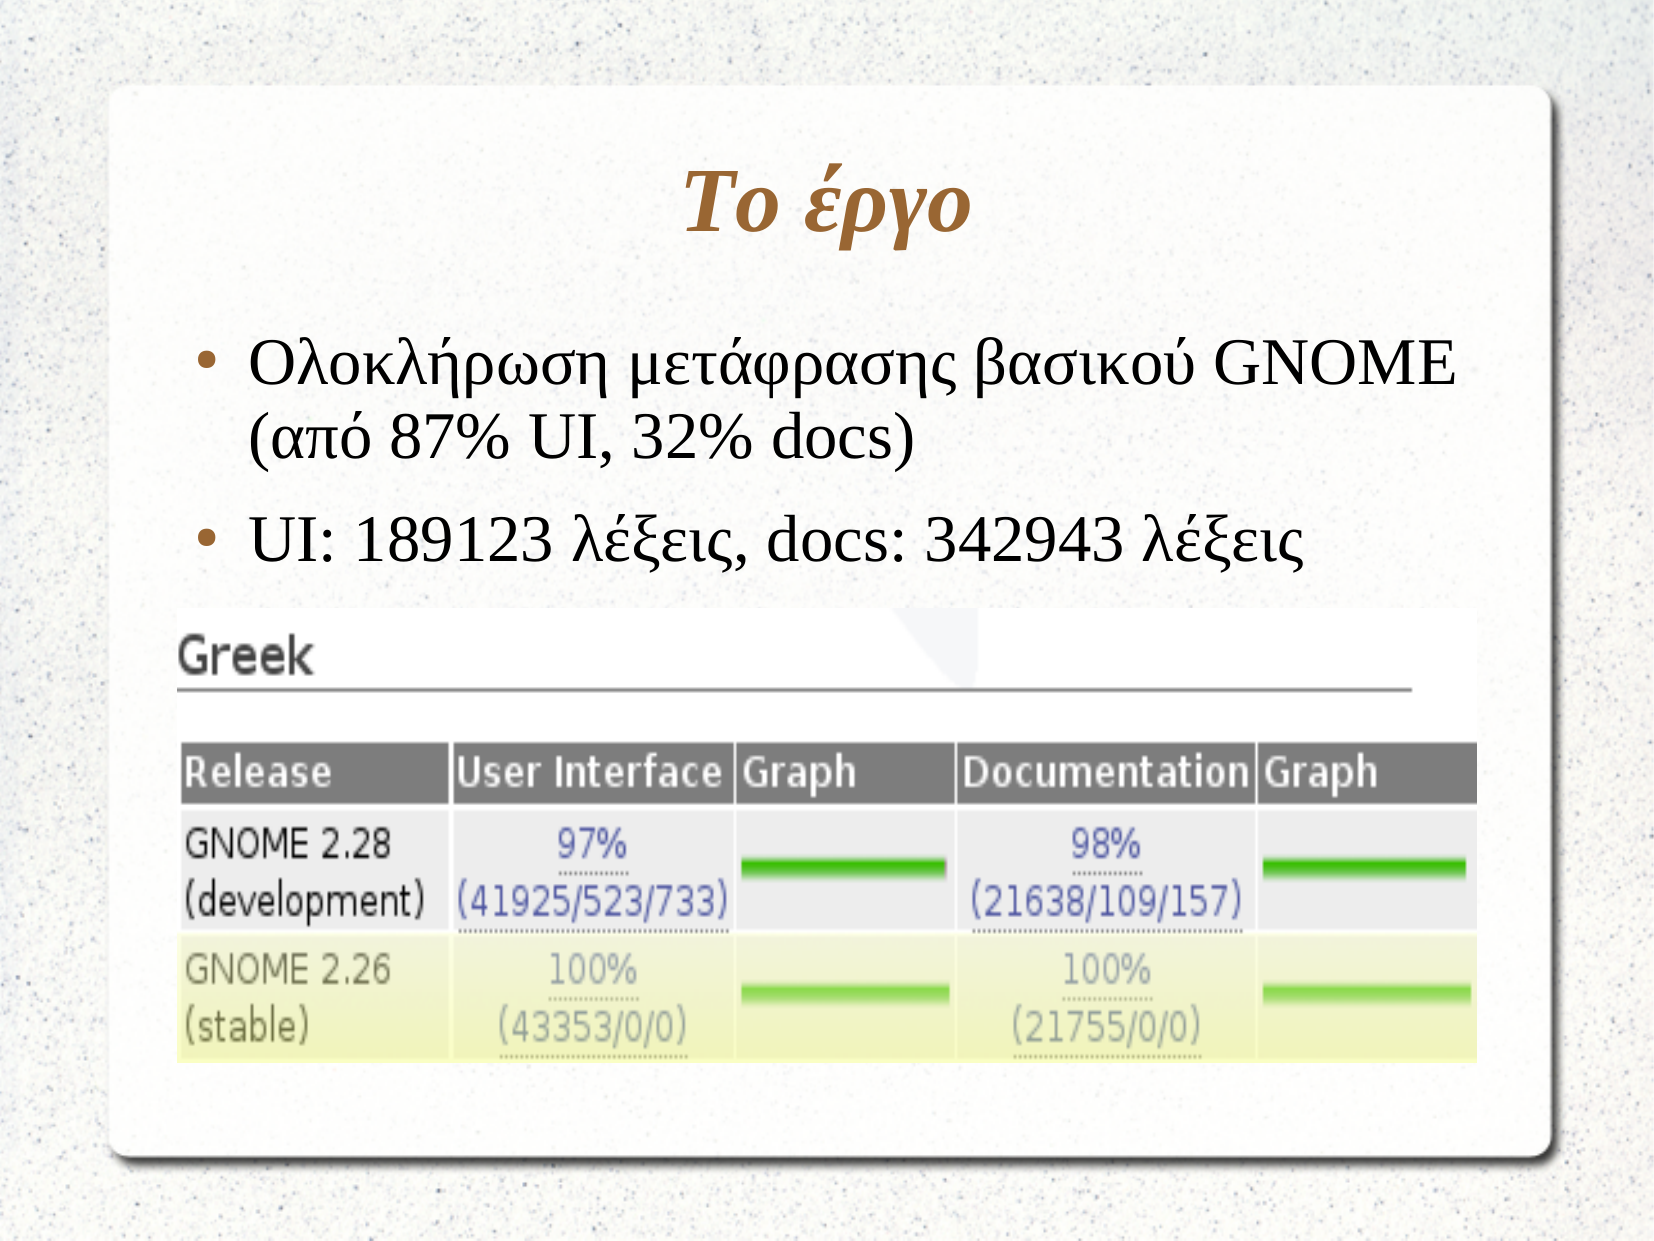

# Το έργο
Ολοκλήρωση μετάφρασης βασικού GNOME (από 87% UI, 32% docs)
UI: 189123 λέξεις, docs: 342943 λέξεις